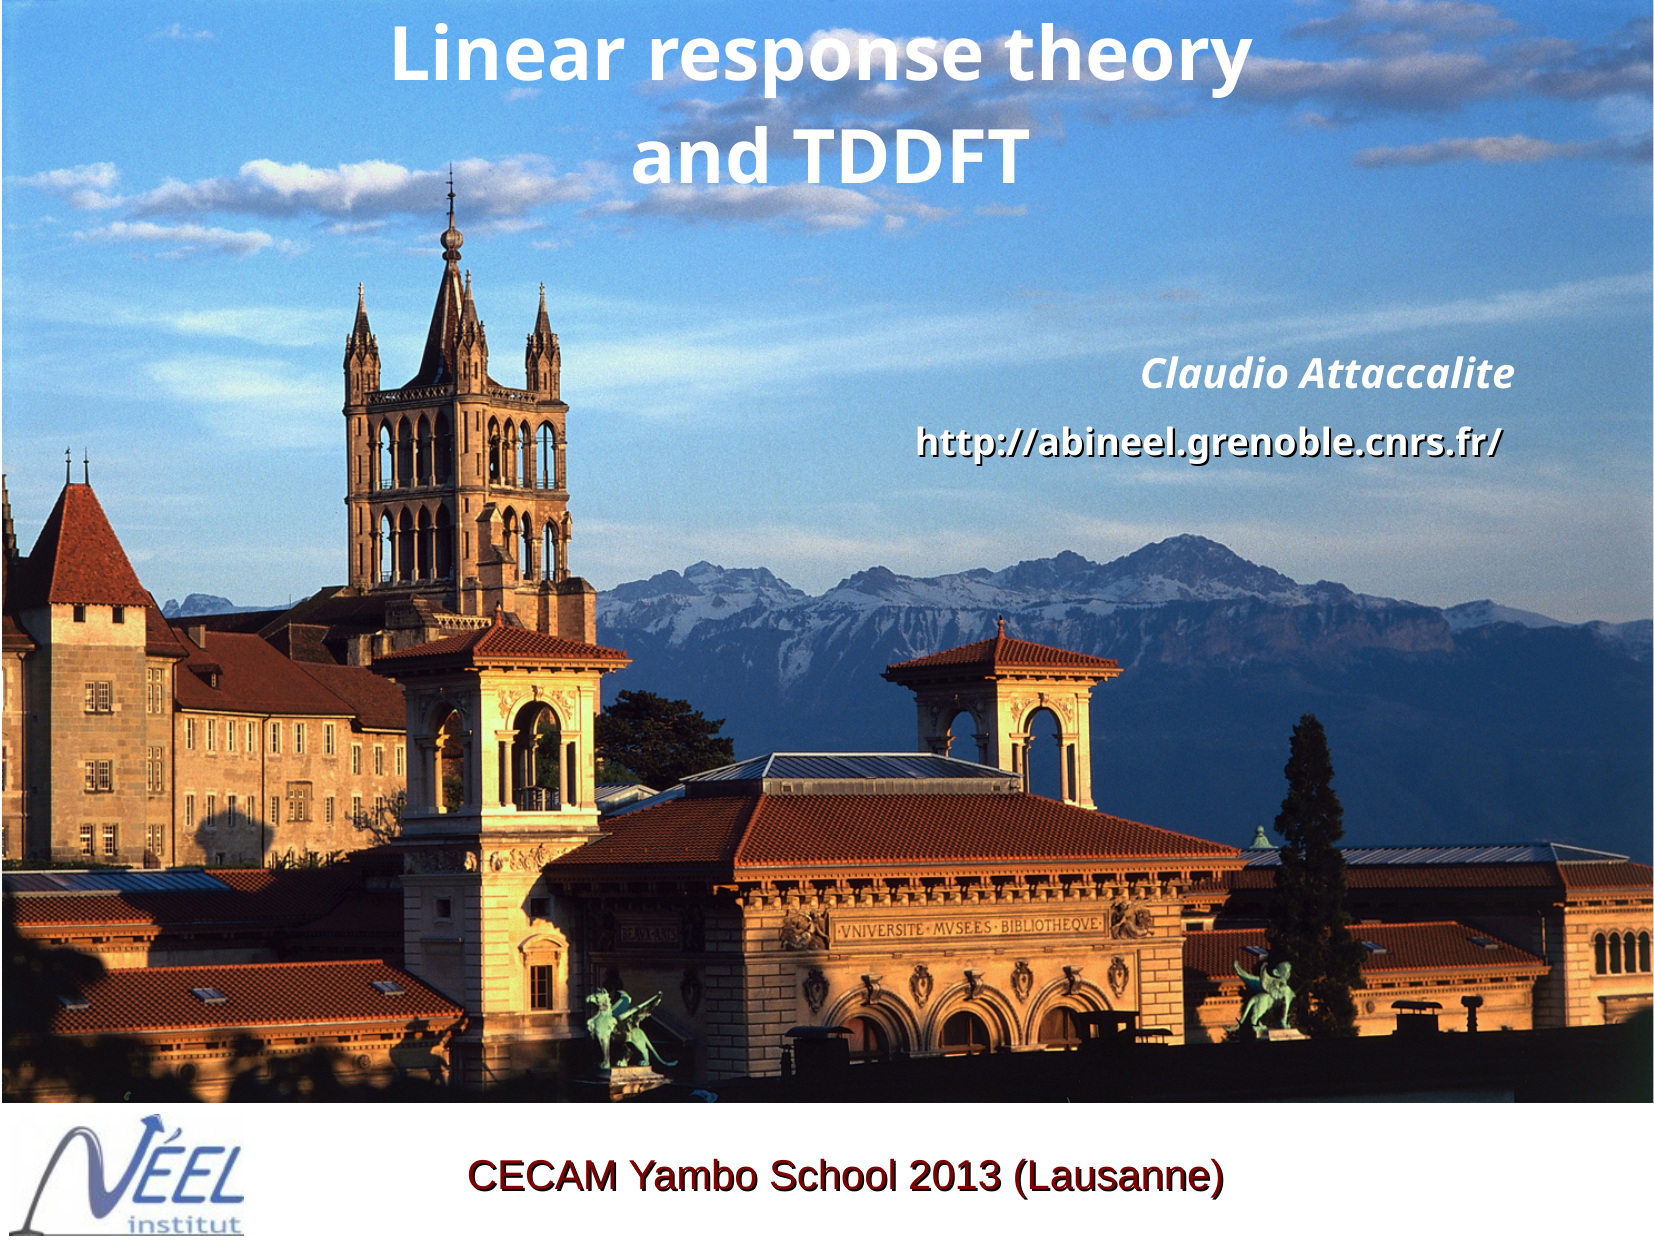

Linear response theory
and TDDFT
Claudio Attaccalite
http://abineel.grenoble.cnrs.fr/
CECAM Yambo School 2013 (Lausanne)